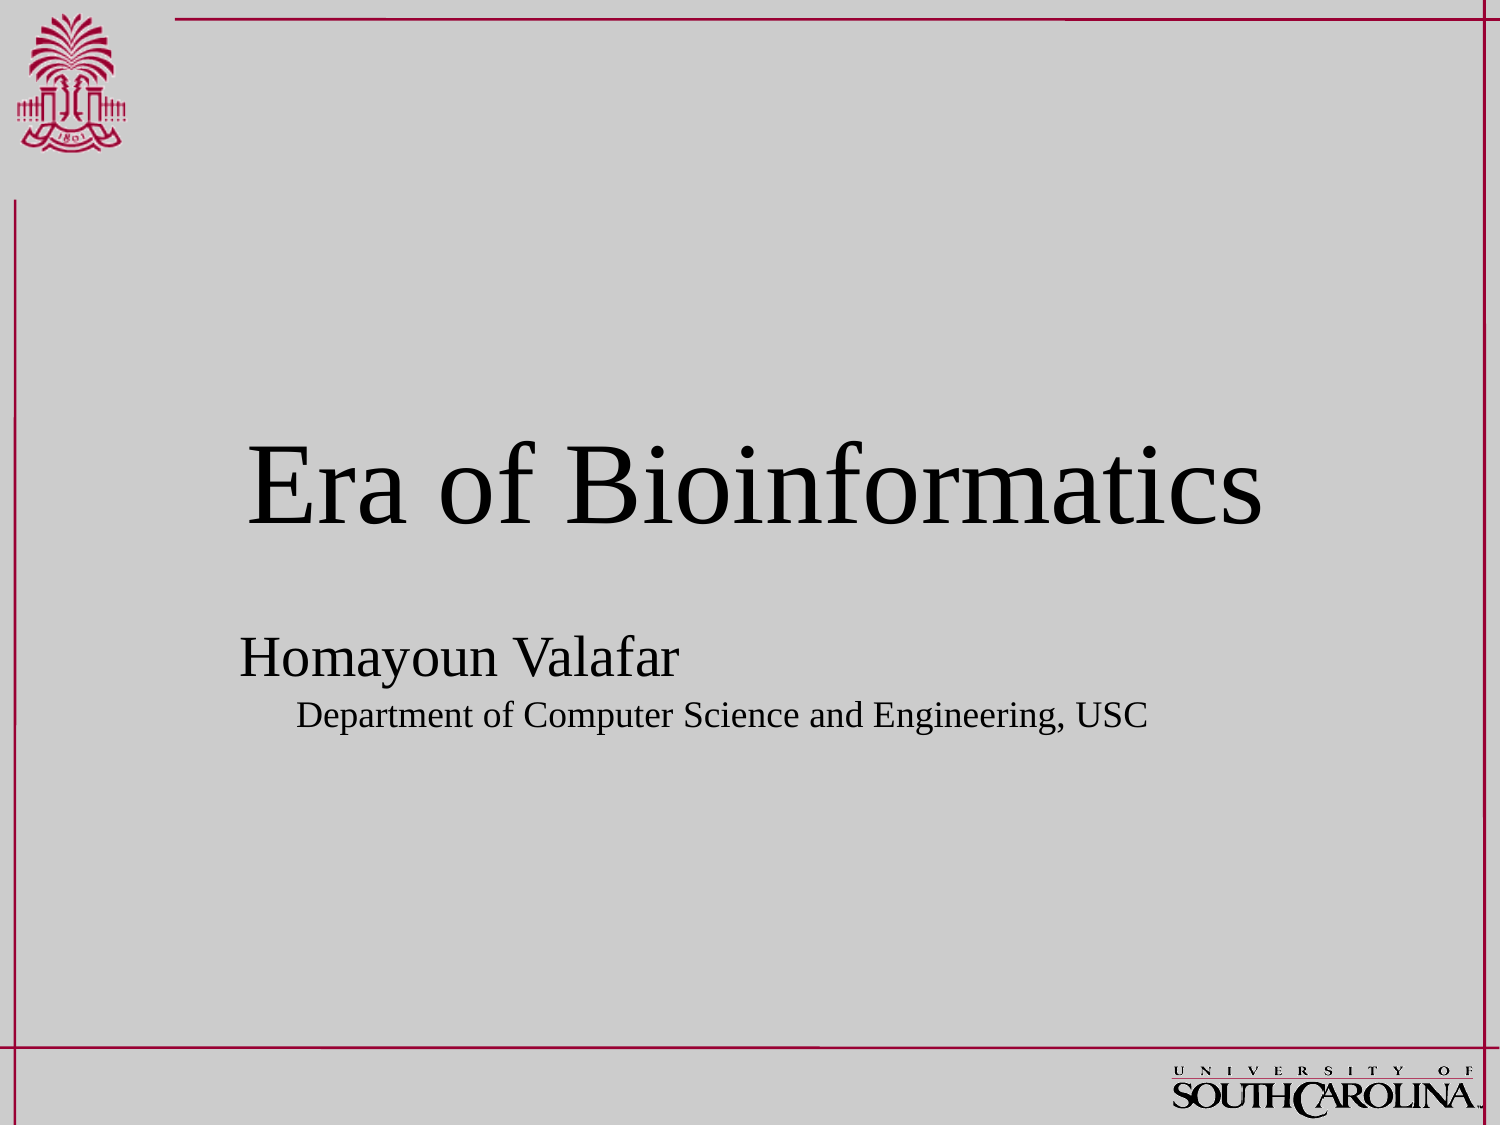

# Era of Bioinformatics
Homayoun Valafar
	Department of Computer Science and Engineering, USC